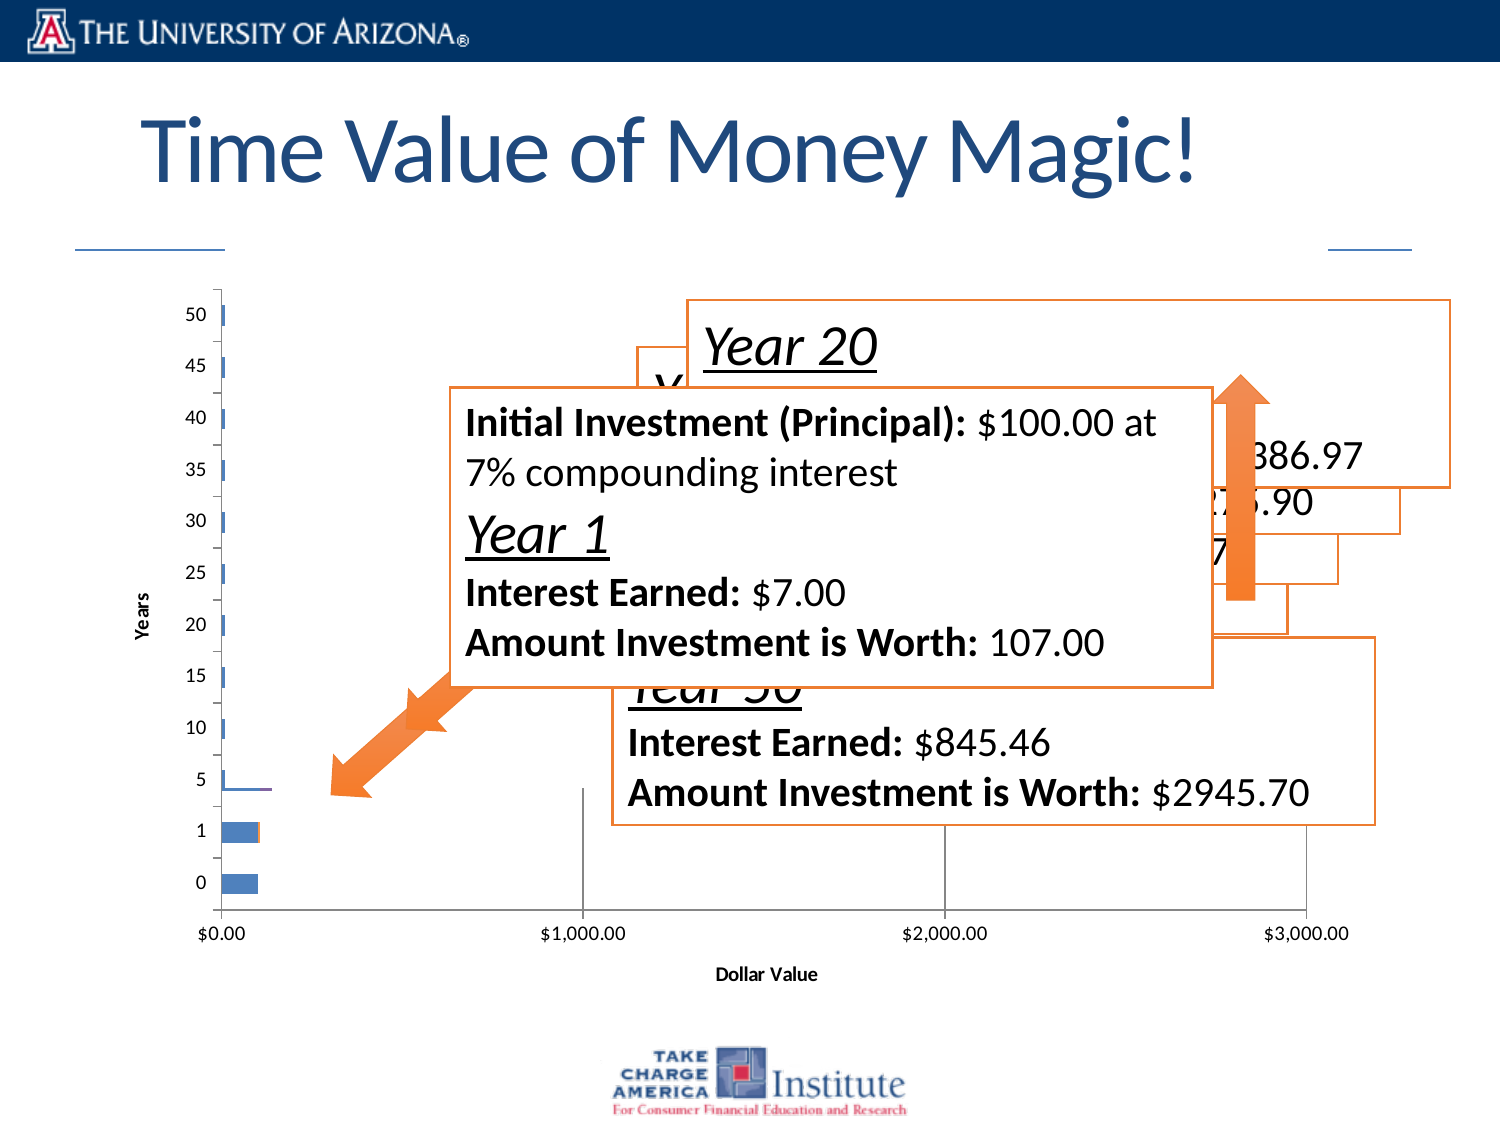

# Time Value of Money Magic!
### Chart
| Category | Series2 | Interest Earned |
|---|---|---|
| 0 | 100.0 | 0.0 |
| 1 | 100.0 | 7.0 |
| 5 | 107.0 | 33.25517307 |
| 10 | 140.25517307 | 56.4599626589565 |
| 15 | 196.715135728956 | 79.1880183425765 |
| 20 | 275.903154071533 | 111.065292177084 |
| 25 | 386.968446248617 | 155.774817763671 |
| 30 | 542.743264012289 | 218.482240253915 |
| 35 | 761.225504266204 | 306.432644195341 |
| 40 | 1067.65814846154 | 429.787635459152 |
| 45 | 1497.4457839207 | 602.799391946698 |
| 50 | 2100.24517586739 | 845.457330439743 |
Year 20
Interest Earned: $111.07
Amount Investment is Worth: $386.97
Year 15
Interest Earned: $79.19
Amount Investment is Worth: $275.90
Initial Investment (Principal): $100.00 at 7% compounding interest
Year 1
Interest Earned: $7.00
Amount Investment is Worth: 107.00
Year 10
Interest Earned: $56.46
Amount Investment is Worth: $196.72
Year 5
Interest Earned: $33.26
Amount Investment is Worth: $140.26
Year 50
Interest Earned: $845.46
Amount Investment is Worth: $2945.70